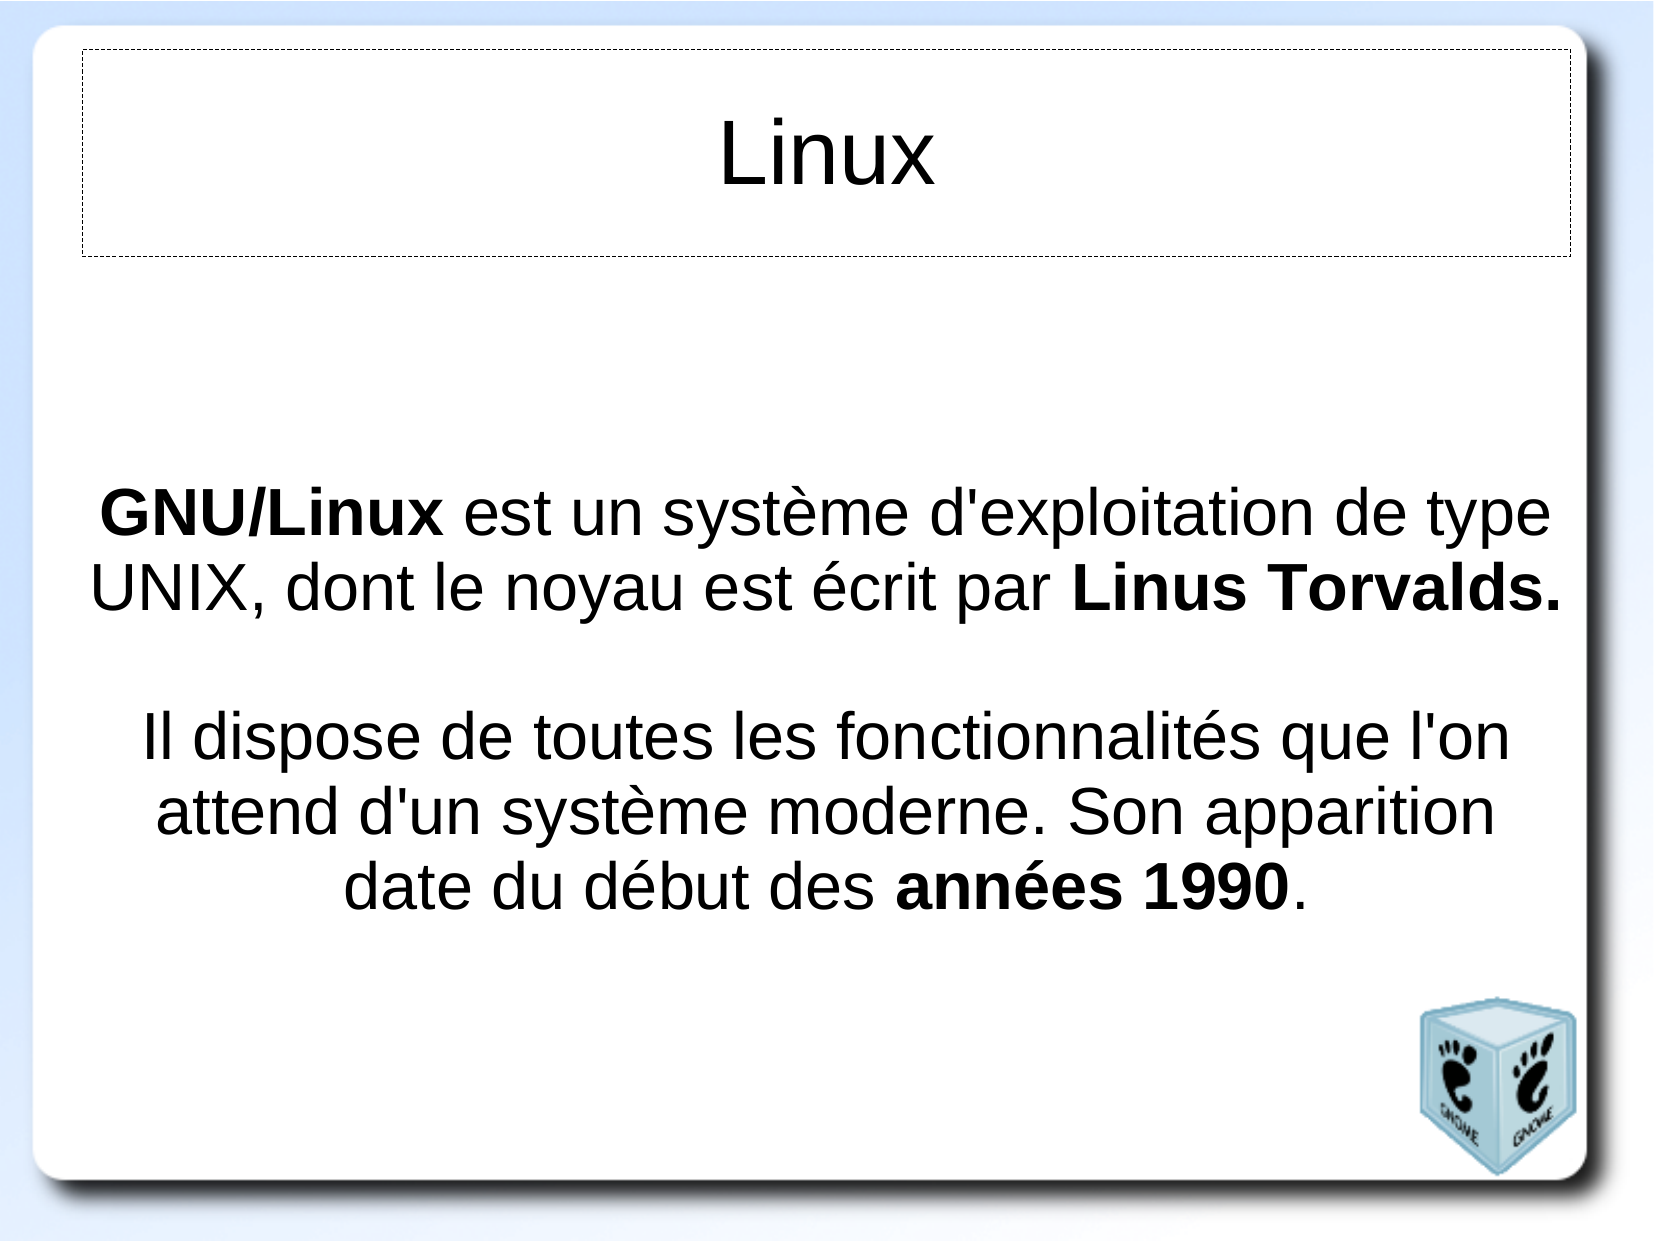

# Linux
GNU/Linux est un système d'exploitation de type UNIX, dont le noyau est écrit par Linus Torvalds.
Il dispose de toutes les fonctionnalités que l'on attend d'un système moderne. Son apparition date du début des années 1990.